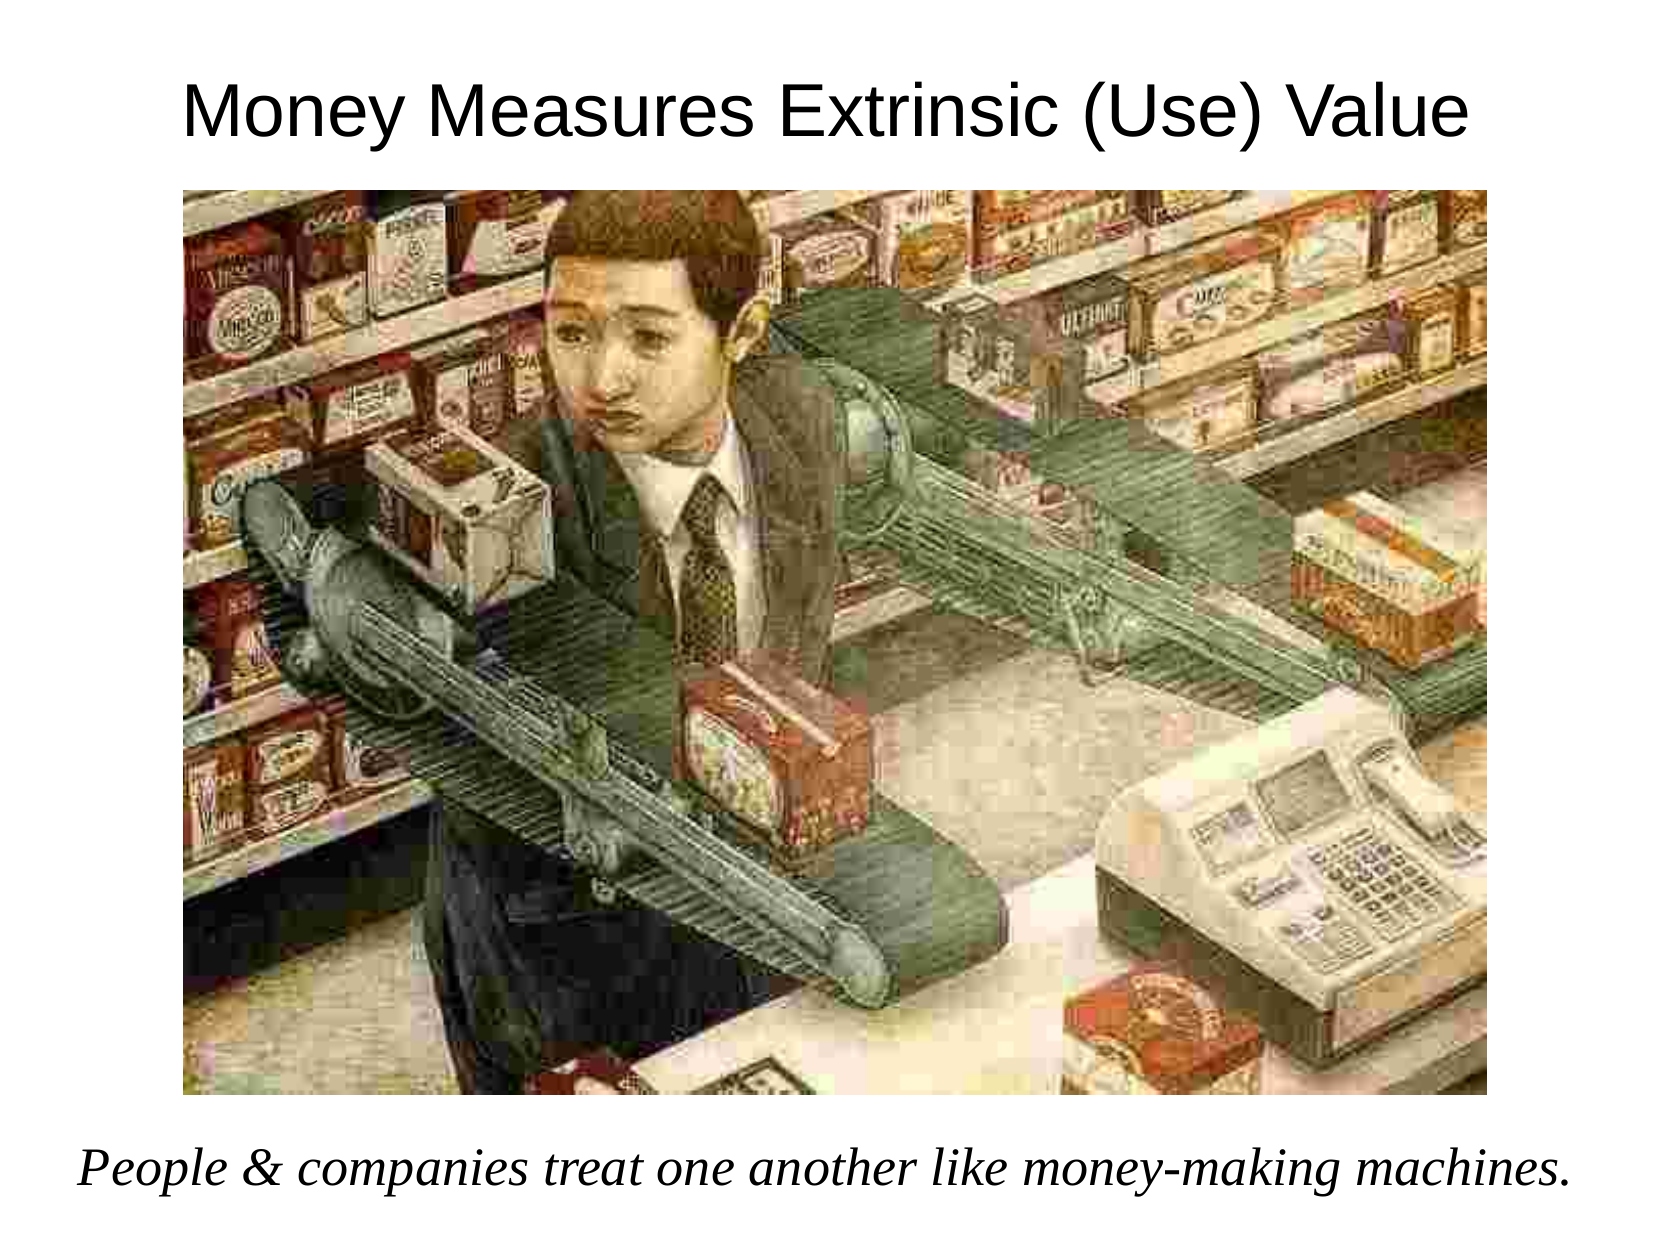

Money Measures Extrinsic (Use) Value
People & companies treat one another like money-making machines.